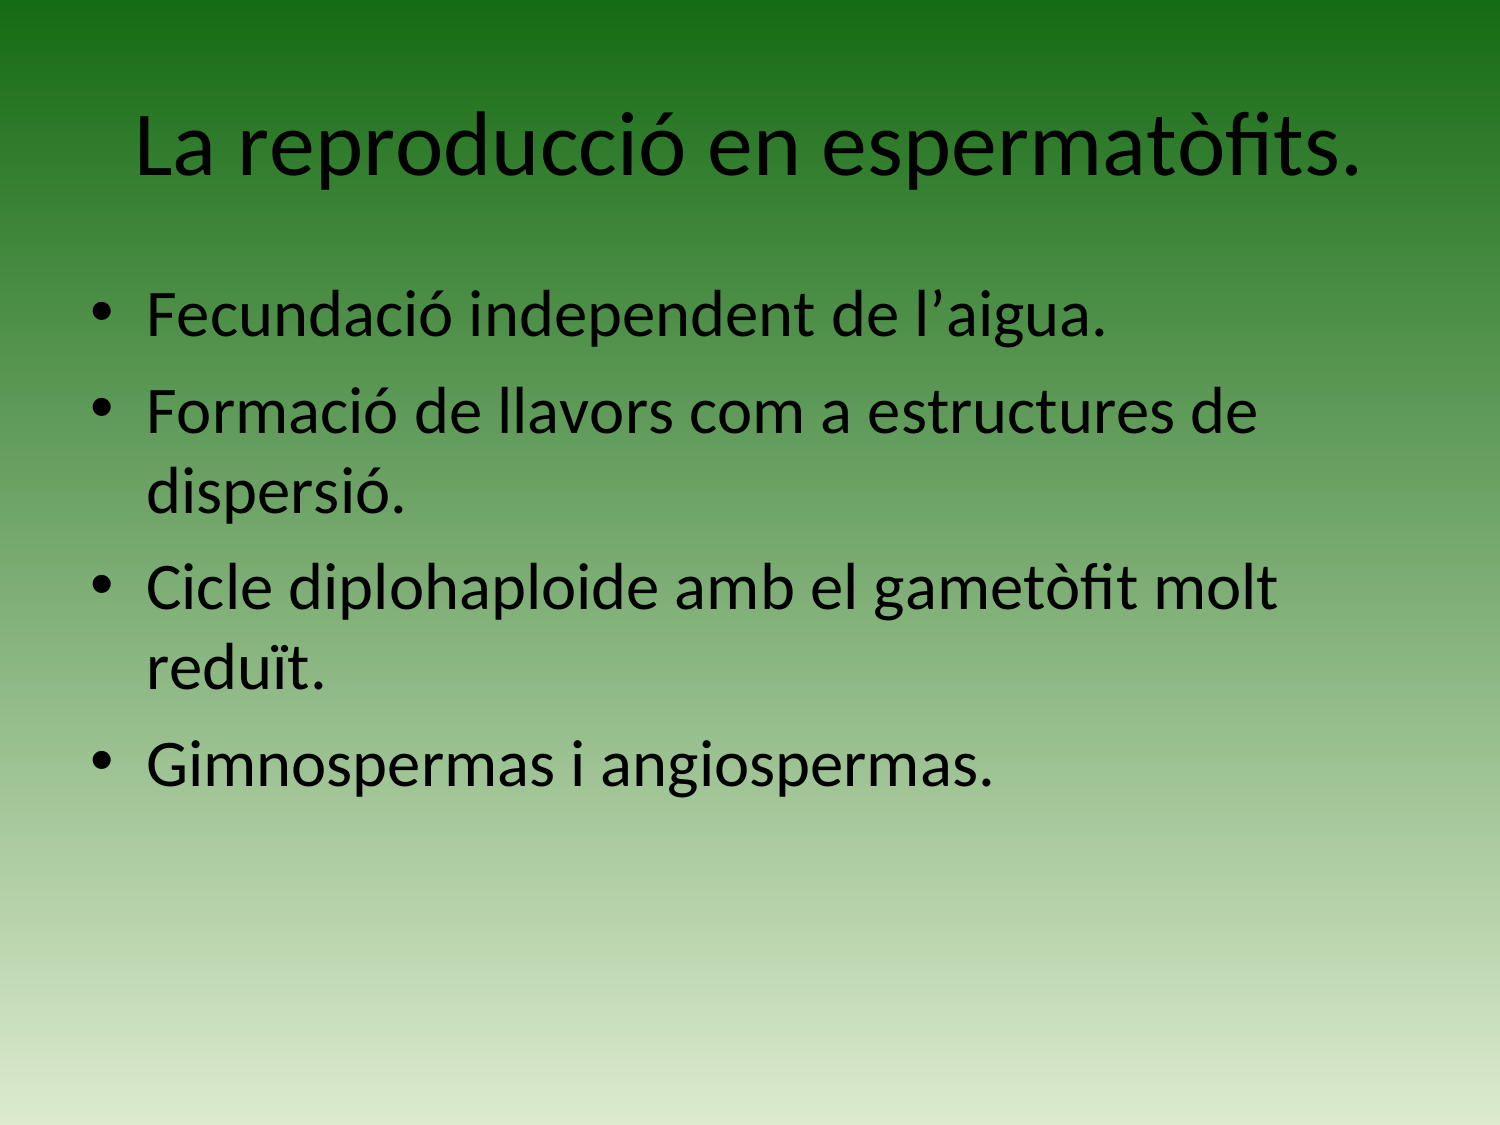

# La reproducció en espermatòfits.
Fecundació independent de l’aigua.
Formació de llavors com a estructures de dispersió.
Cicle diplohaploide amb el gametòfit molt reduït.
Gimnospermas i angiospermas.